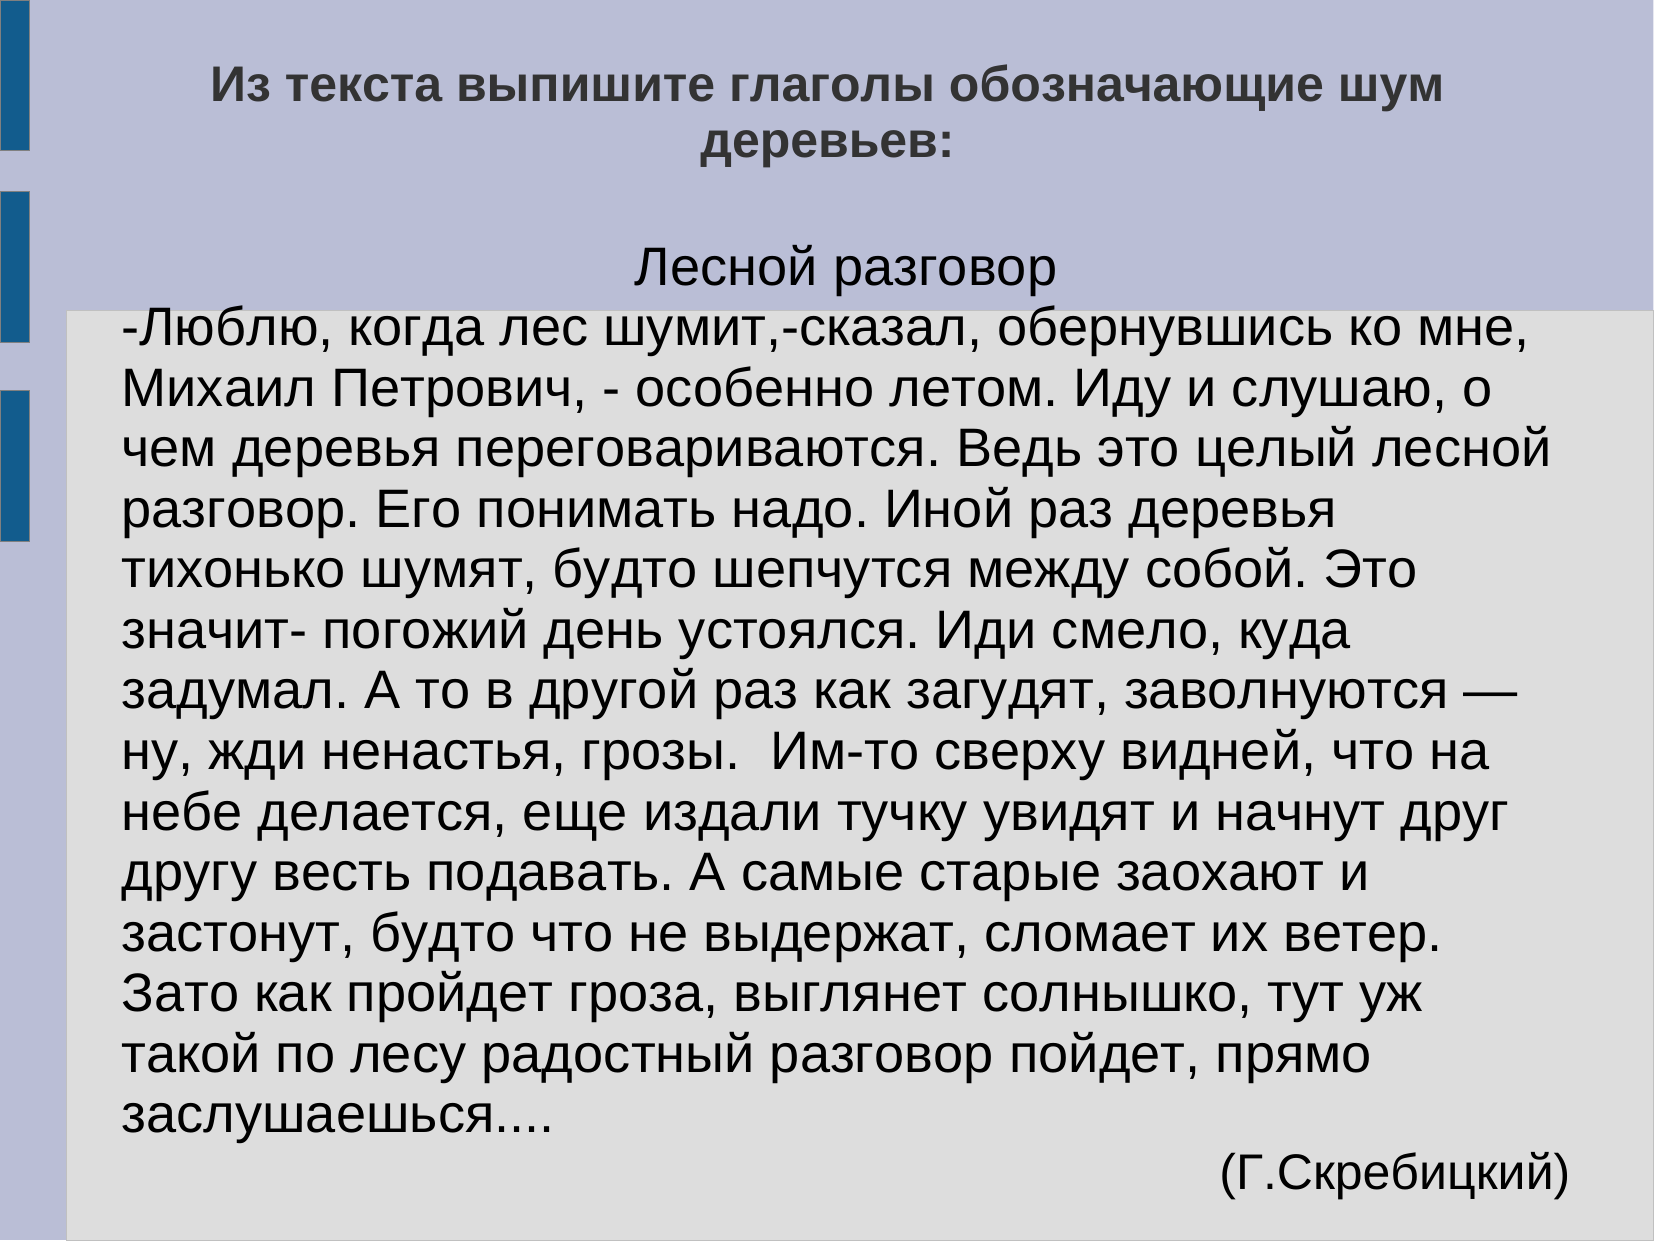

# Из текста выпишите глаголы обозначающие шум деревьев:
Лесной разговор
-Люблю, когда лес шумит,-сказал, обернувшись ко мне, Михаил Петрович, - особенно летом. Иду и слушаю, о чем деревья переговариваются. Ведь это целый лесной разговор. Его понимать надо. Иной раз деревья тихонько шумят, будто шепчутся между собой. Это значит- погожий день устоялся. Иди смело, куда задумал. А то в другой раз как загудят, заволнуются — ну, жди ненастья, грозы. Им-то сверху видней, что на небе делается, еще издали тучку увидят и начнут друг другу весть подавать. А самые старые заохают и застонут, будто что не выдержат, сломает их ветер. Зато как пройдет гроза, выглянет солнышко, тут уж такой по лесу радостный разговор пойдет, прямо заслушаешься....
(Г.Скребицкий)